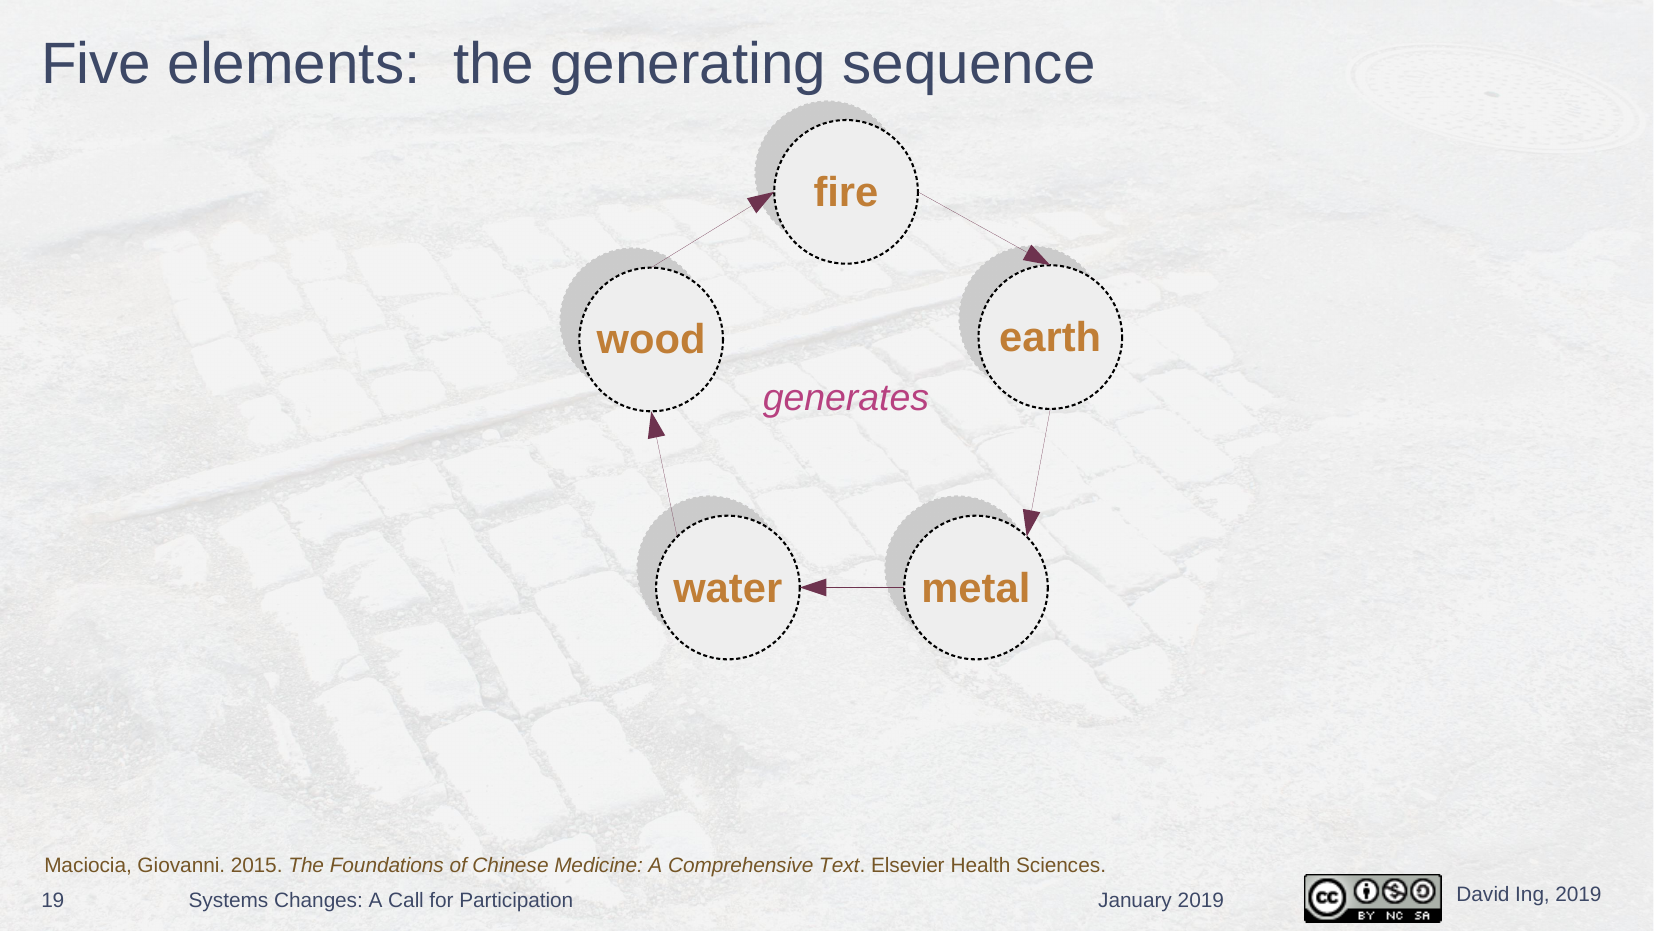

# Five elements: the generating sequence
fire
earth
wood
generates
water
metal
Maciocia, Giovanni. 2015. The Foundations of Chinese Medicine: A Comprehensive Text. Elsevier Health Sciences.
Systems Changes: A Call for Participation
January 2019